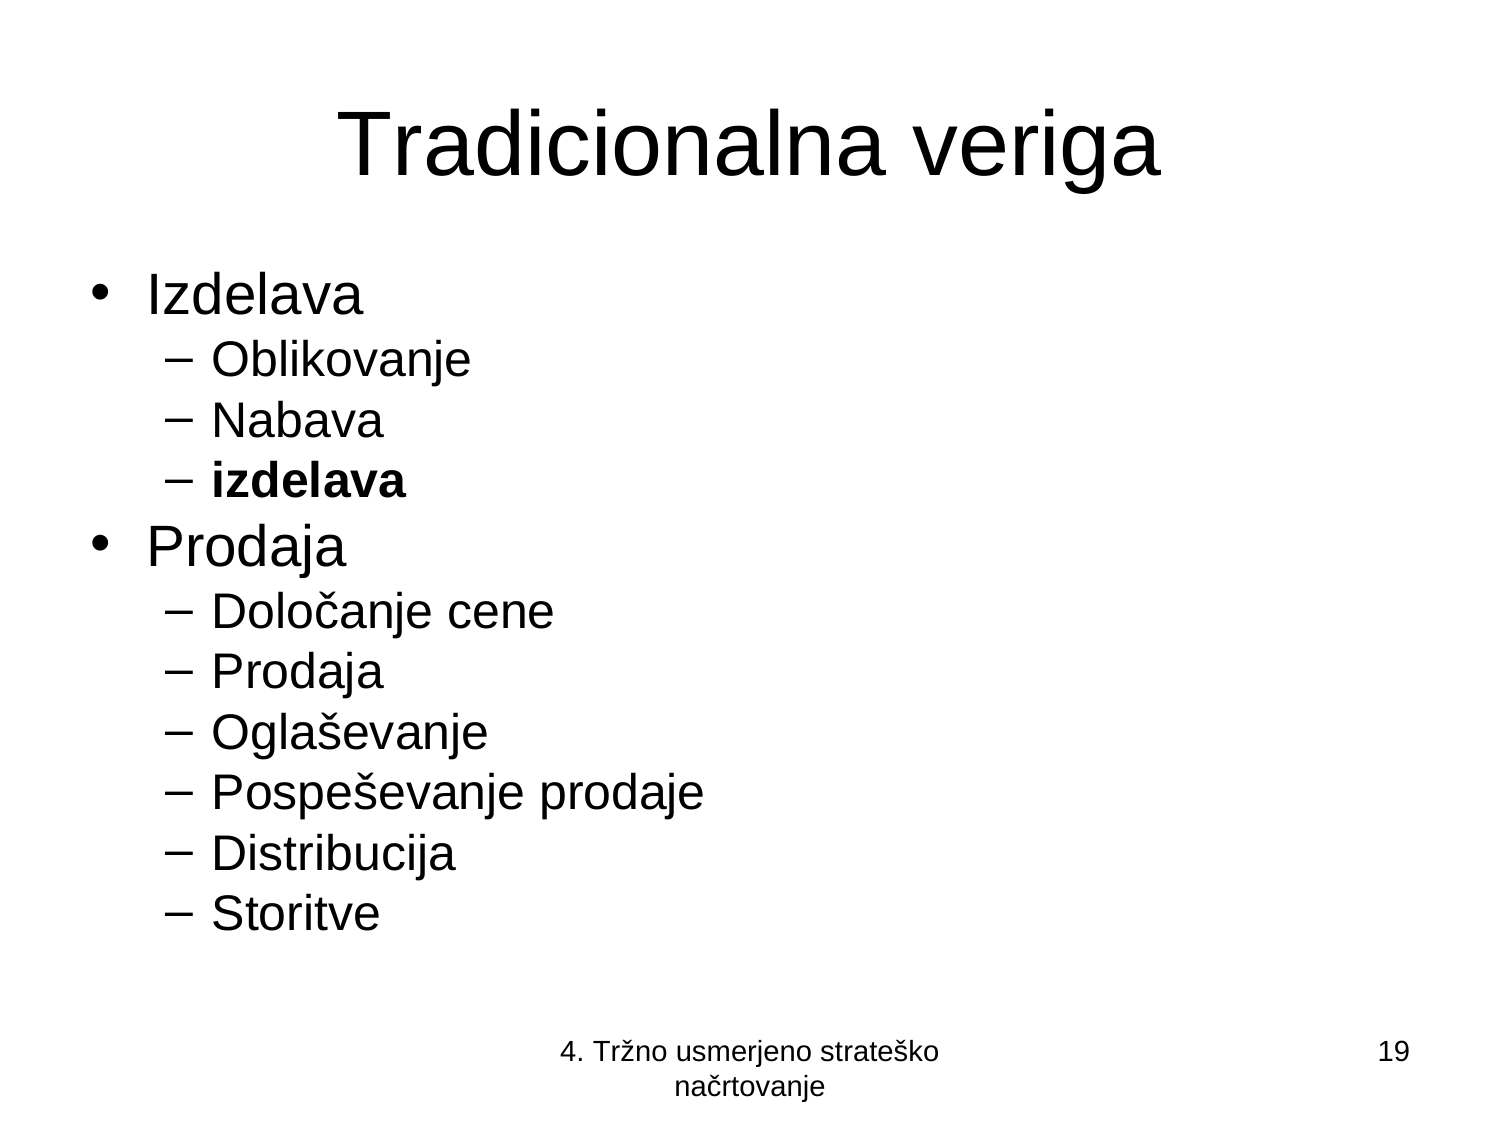

# Tradicionalna veriga
Izdelava
Oblikovanje
Nabava
izdelava
Prodaja
Določanje cene
Prodaja
Oglaševanje
Pospeševanje prodaje
Distribucija
Storitve
4. Tržno usmerjeno strateško načrtovanje